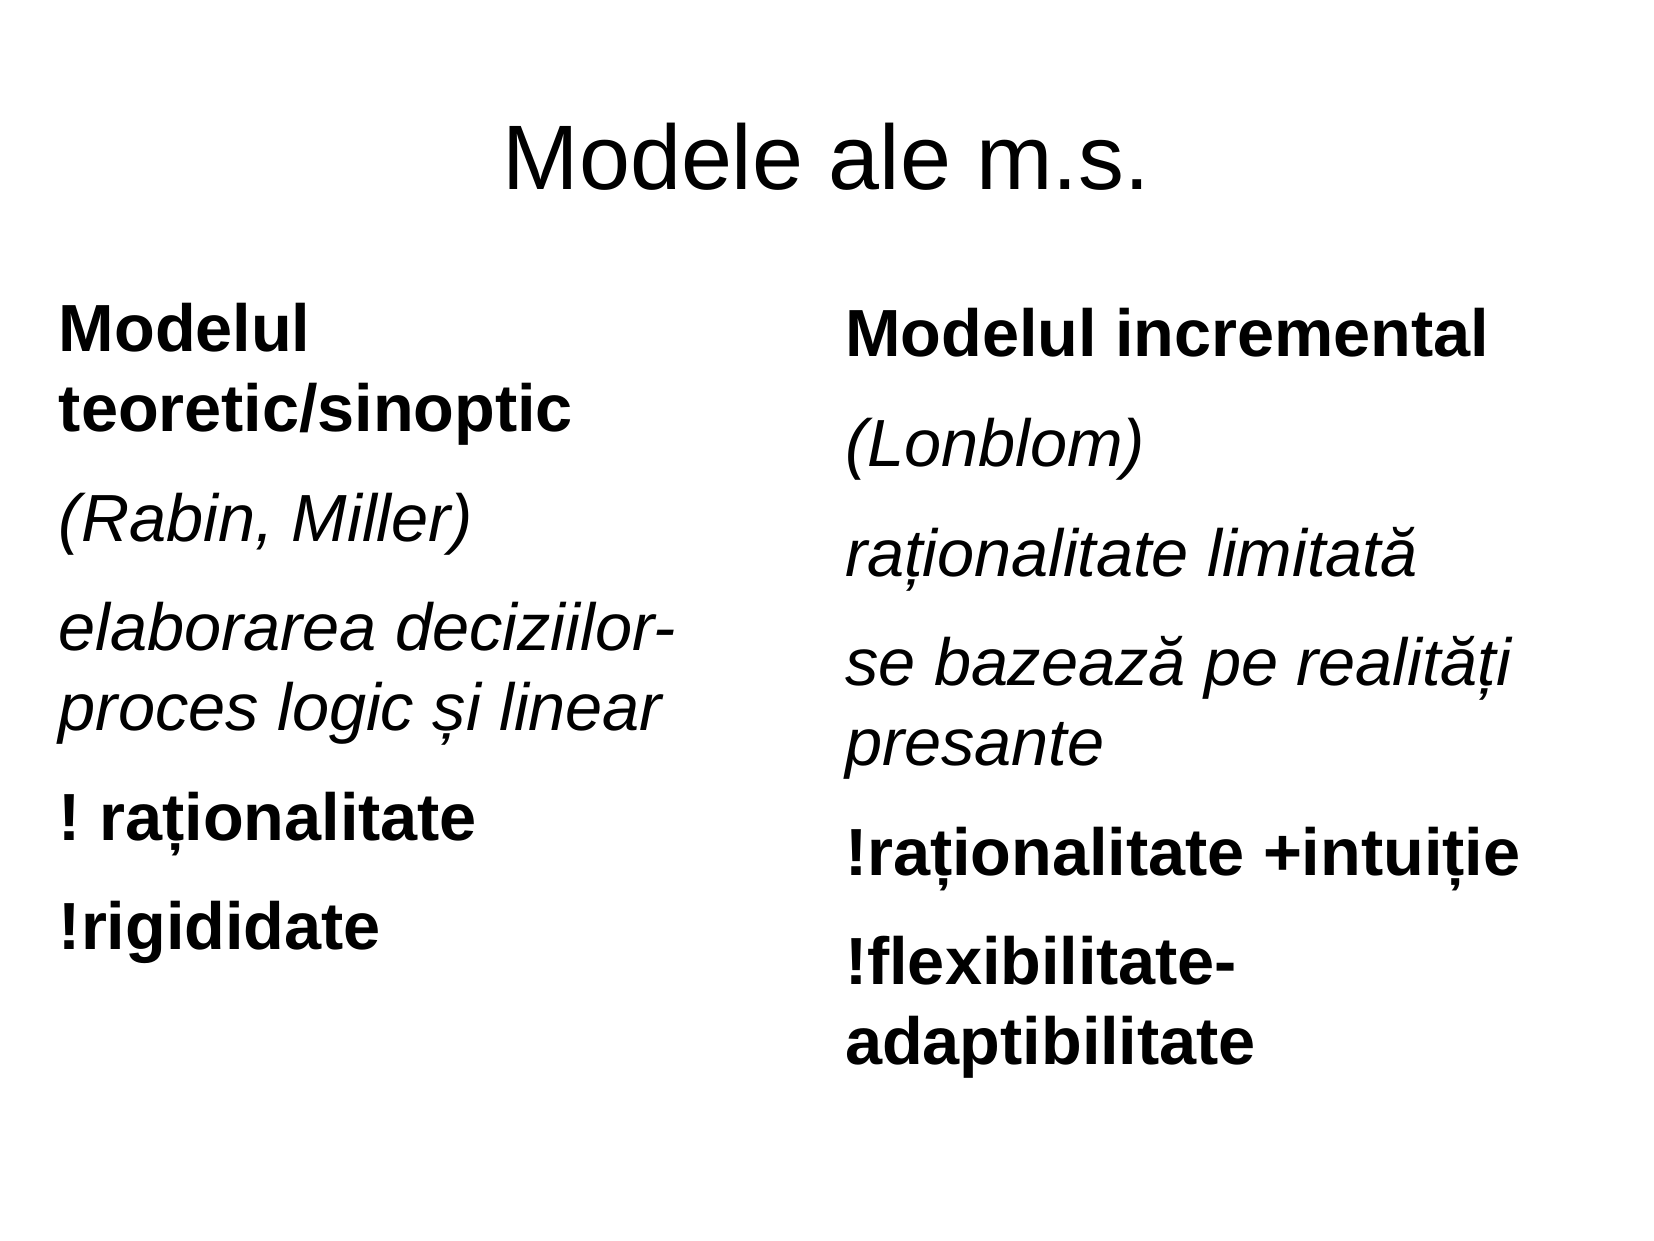

# Modele ale m.s.
Modelul teoretic/sinoptic
(Rabin, Miller)
elaborarea deciziilor- proces logic și linear
! raționalitate
!rigididate
Modelul incremental
(Lonblom)
raționalitate limitată
se bazează pe realități presante
!raționalitate +intuiție
!flexibilitate-adaptibilitate